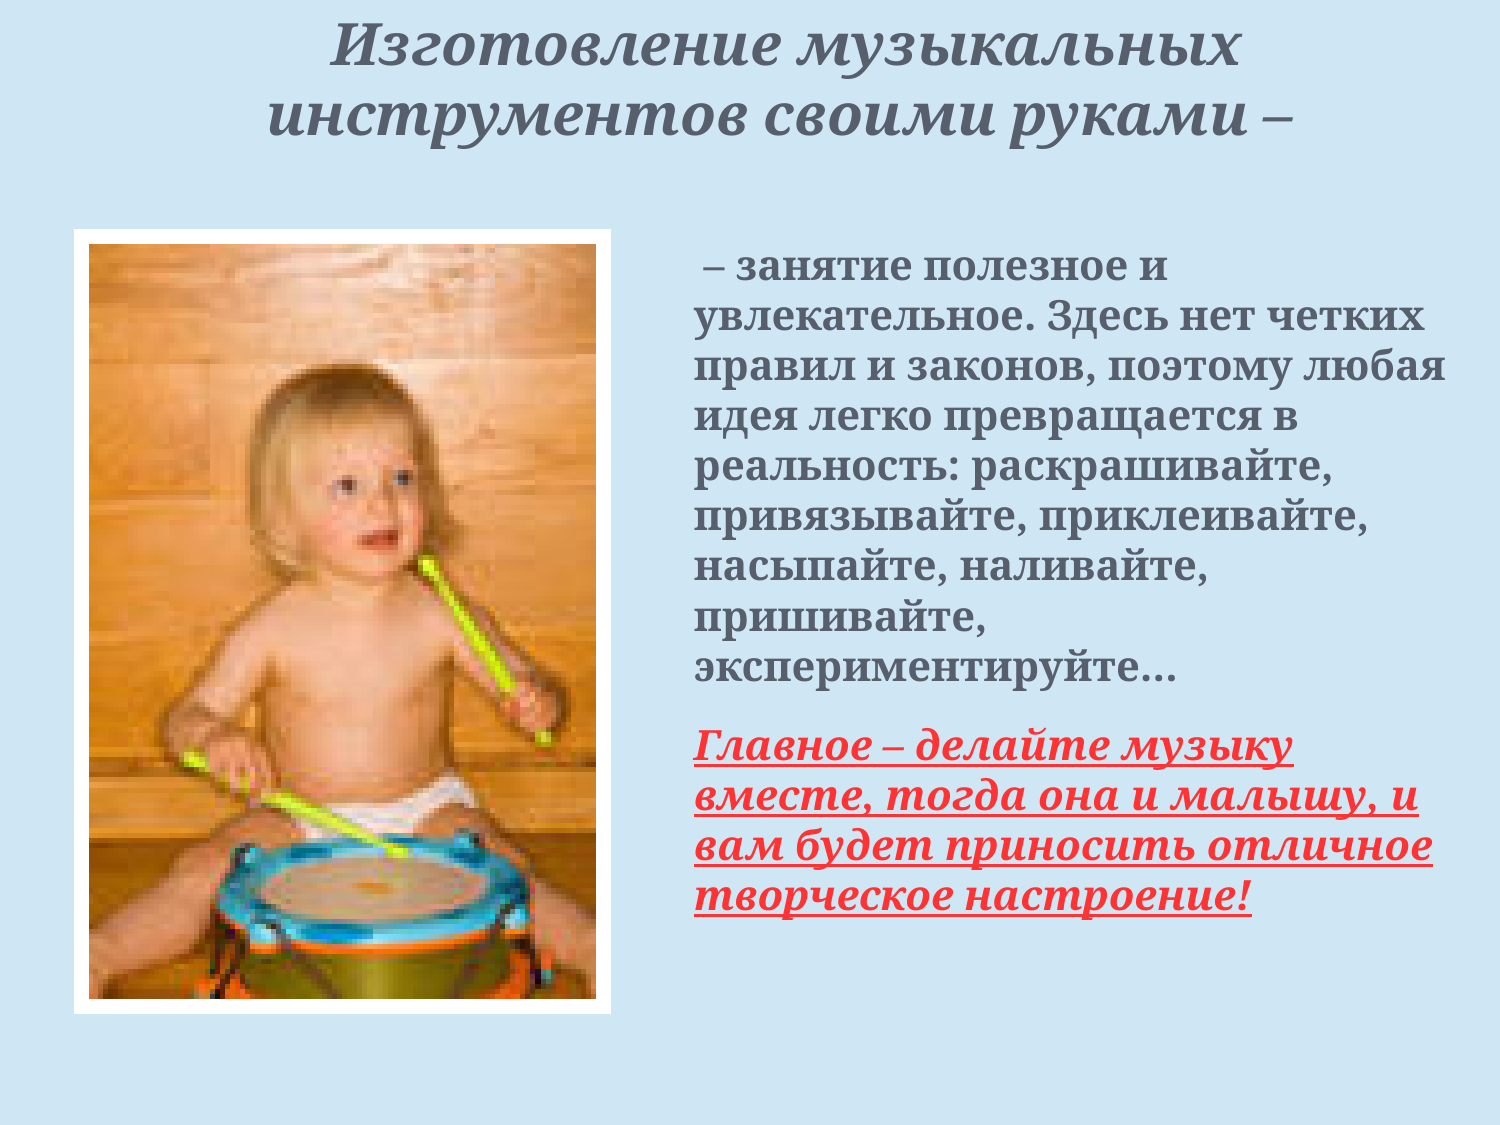

# Изготовление музыкальных инструментов своими руками –
 – занятие полезное и увлекательное. Здесь нет четких правил и законов, поэтому любая идея легко превращается в реальность: раскрашивайте, привязывайте, приклеивайте, насыпайте, наливайте, пришивайте, экспериментируйте…
Главное – делайте музыку вместе, тогда она и малышу, и вам будет приносить отличное творческое настроение!